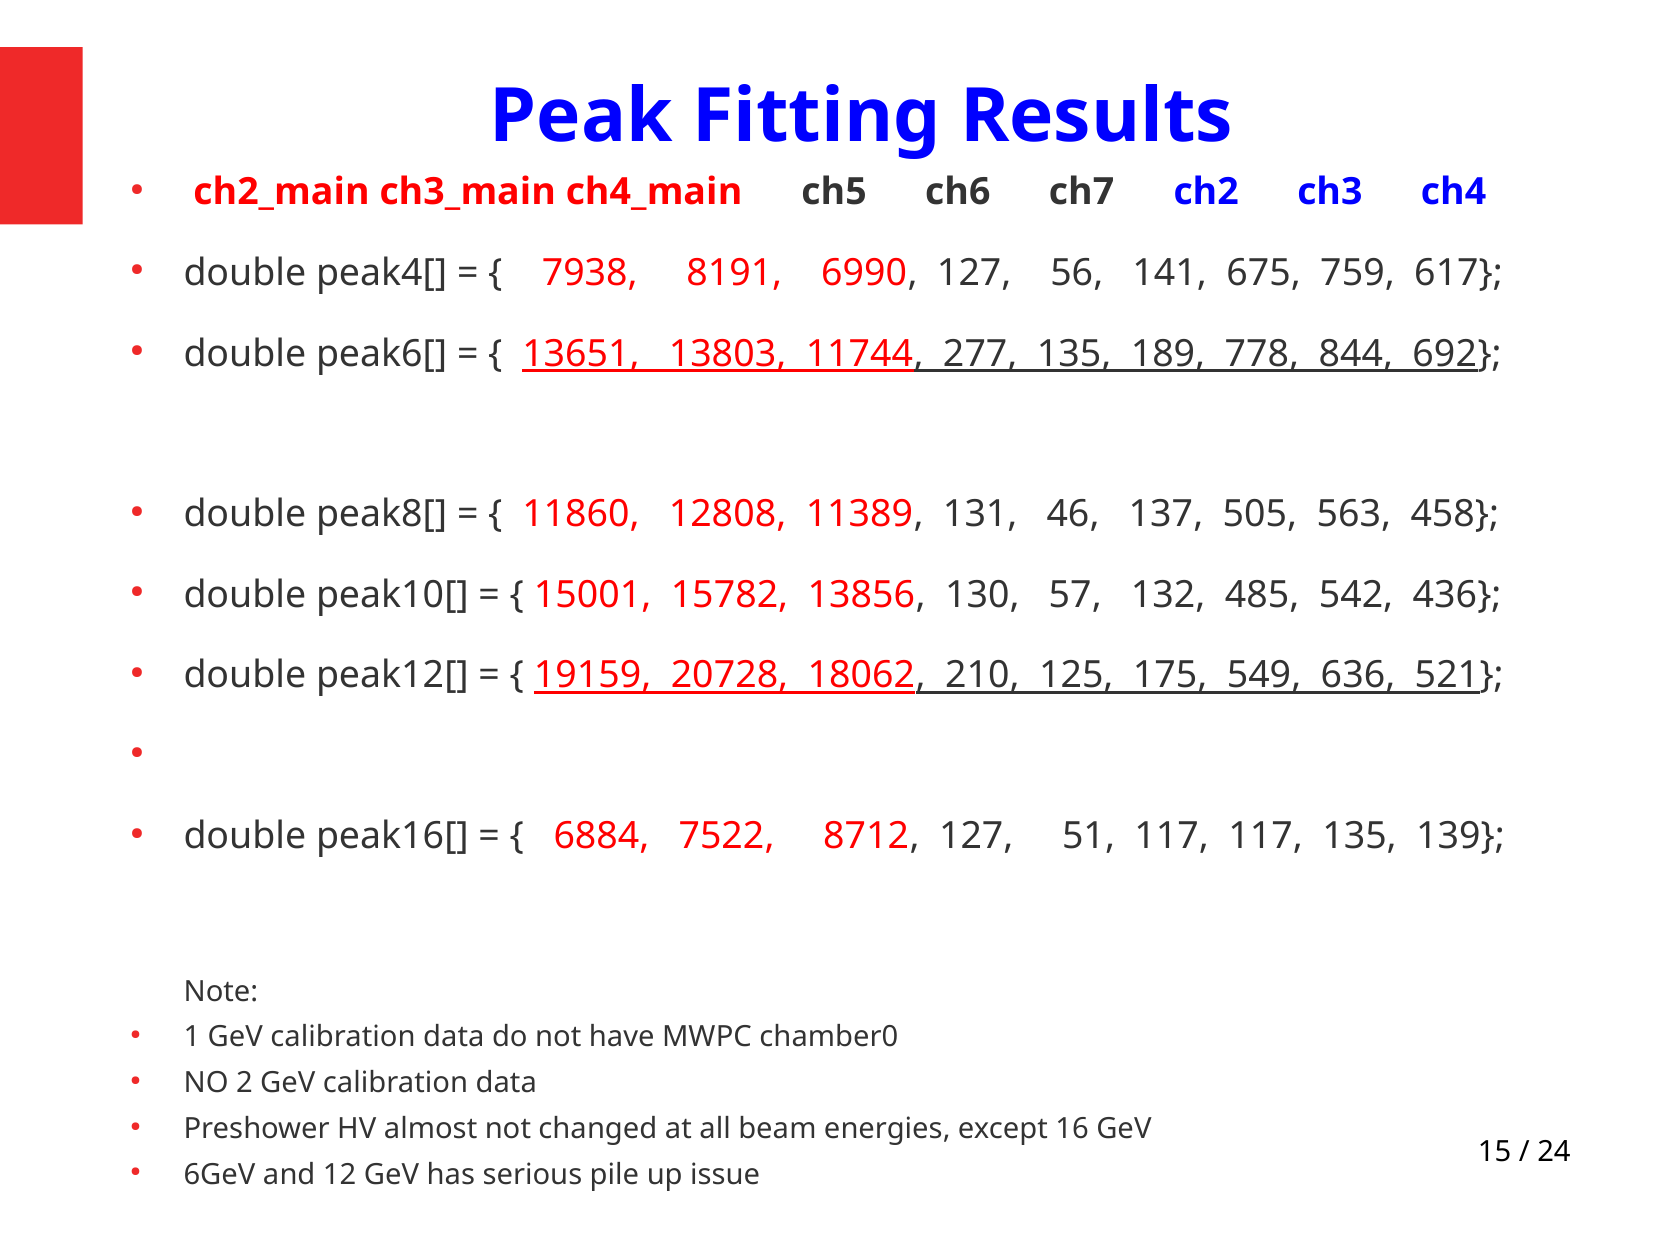

# Peak Fitting Results
 ch2_main ch3_main ch4_main ch5 ch6 ch7 ch2 ch3 ch4
double peak4[] = { 7938, 8191, 6990, 127, 56, 141, 675, 759, 617};
double peak6[] = { 13651, 13803, 11744, 277, 135, 189, 778, 844, 692};
double peak8[] = { 11860, 12808, 11389, 131, 46, 137, 505, 563, 458};
double peak10[] = { 15001, 15782, 13856, 130, 57, 132, 485, 542, 436};
double peak12[] = { 19159, 20728, 18062, 210, 125, 175, 549, 636, 521};
double peak16[] = { 6884, 7522, 8712, 127, 51, 117, 117, 135, 139};
Note:
1 GeV calibration data do not have MWPC chamber0
NO 2 GeV calibration data
Preshower HV almost not changed at all beam energies, except 16 GeV
6GeV and 12 GeV has serious pile up issue
15